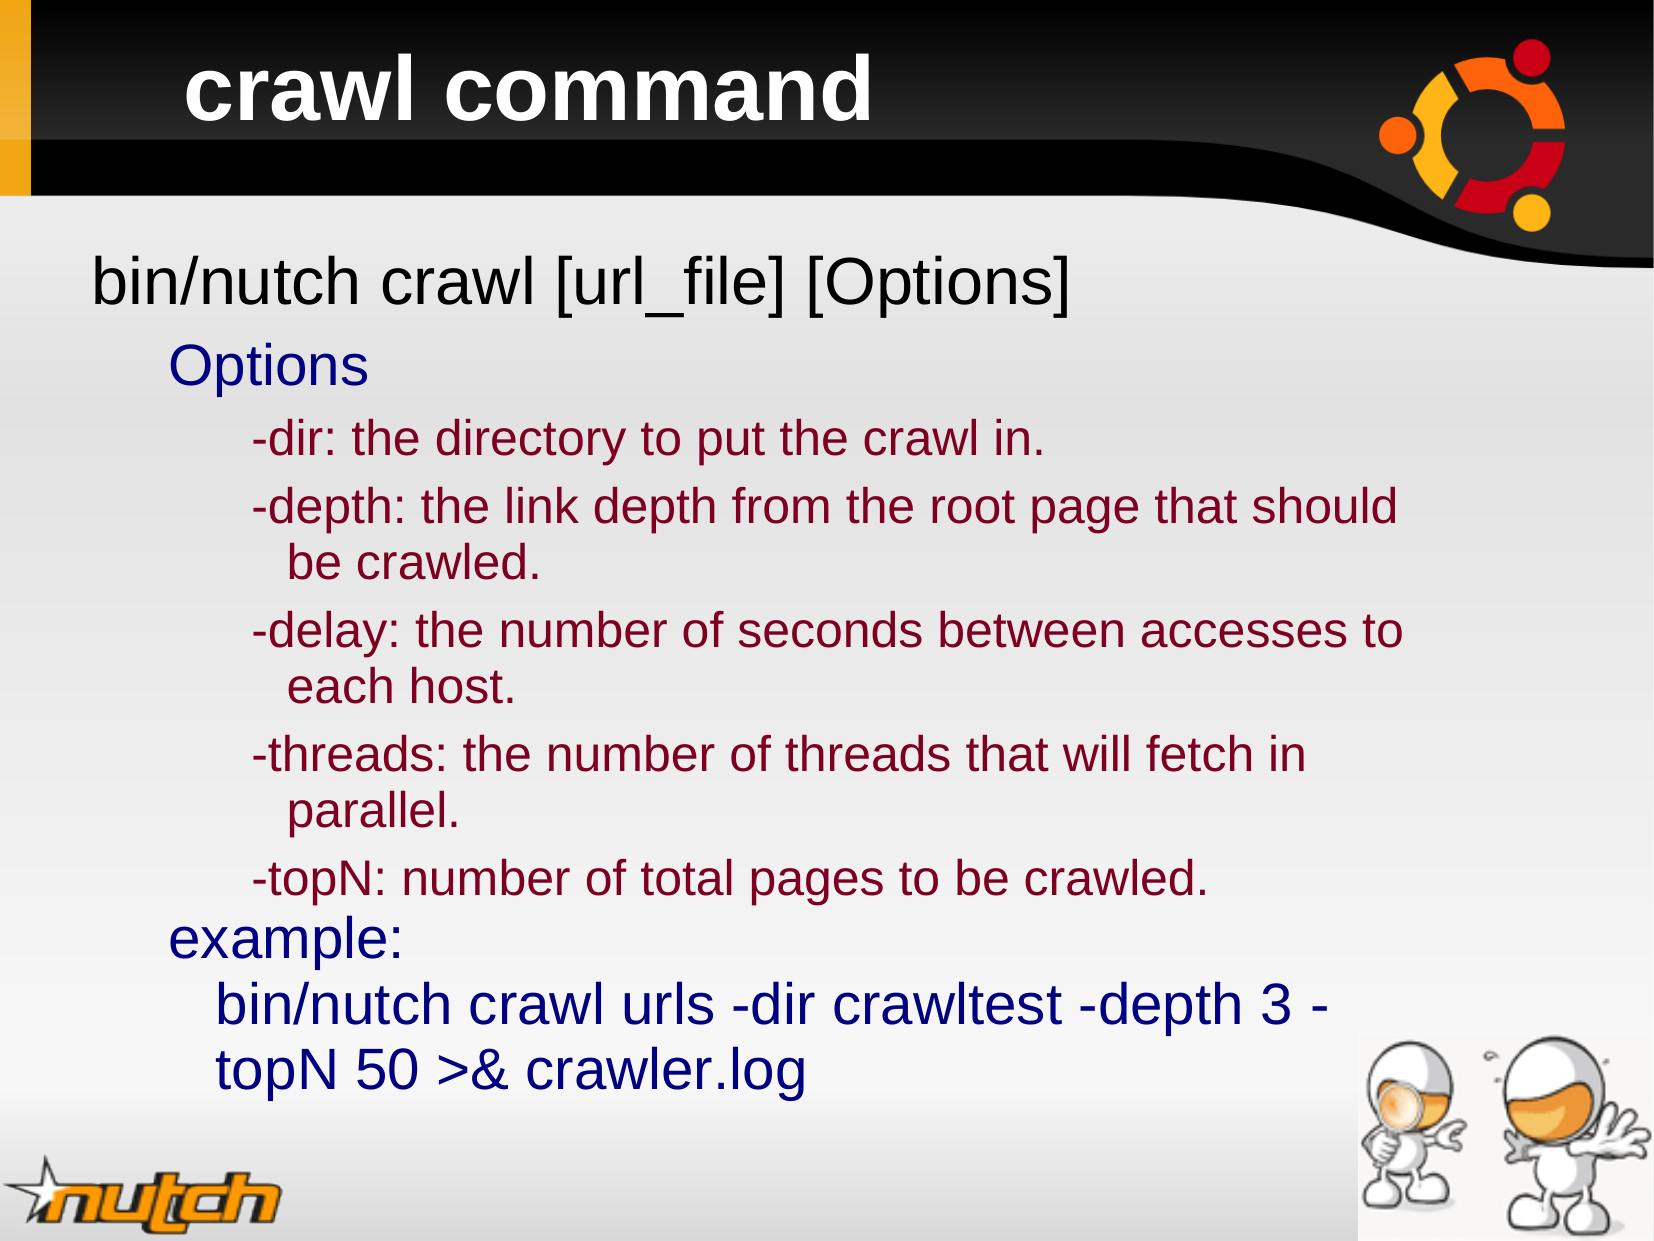

# crawl command
bin/nutch crawl [url_file] [Options]
Options
-dir: the directory to put the crawl in.
-depth: the link depth from the root page that should be crawled.
-delay: the number of seconds between accesses to each host.
-threads: the number of threads that will fetch in parallel.
-topN: number of total pages to be crawled.
example:
bin/nutch crawl urls -dir crawltest -depth 3 -topN 50 >& crawler.log